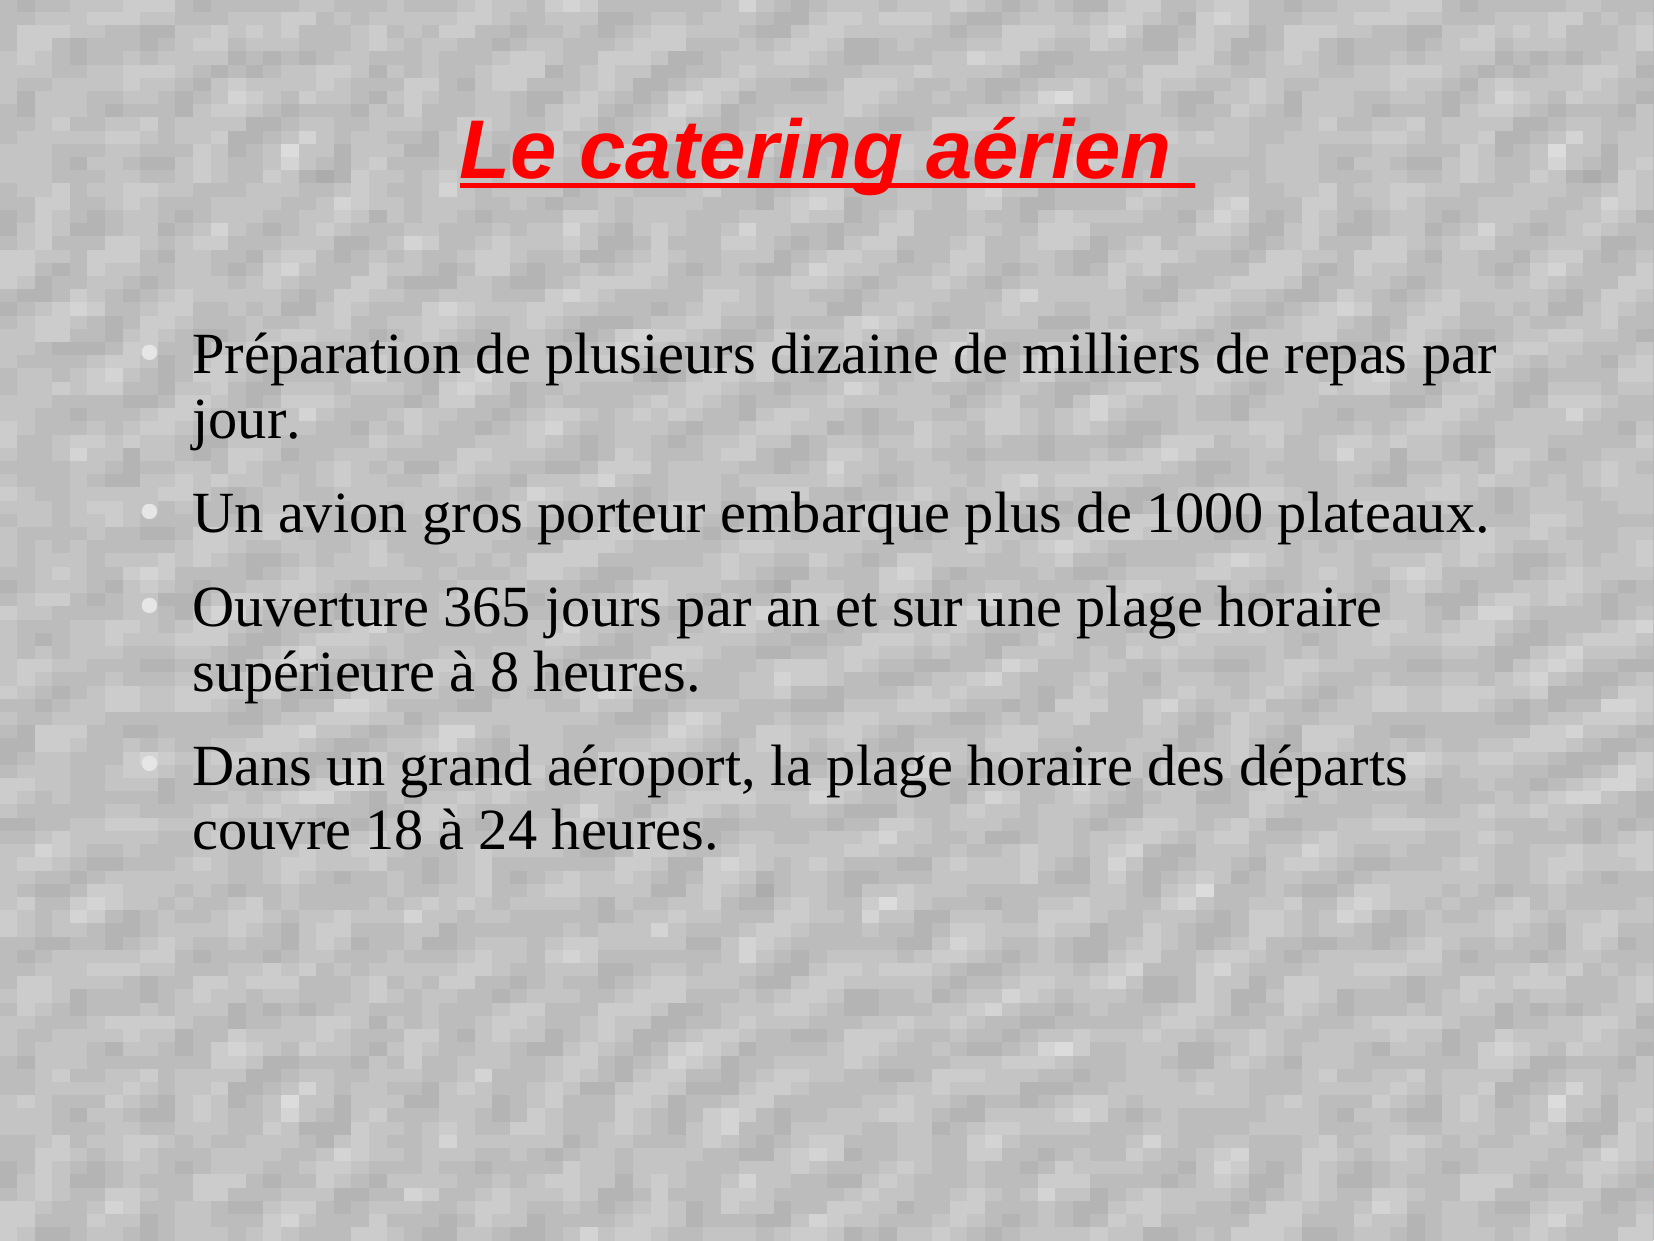

# Le catering aérien
Préparation de plusieurs dizaine de milliers de repas par jour.
Un avion gros porteur embarque plus de 1000 plateaux.
Ouverture 365 jours par an et sur une plage horaire supérieure à 8 heures.
Dans un grand aéroport, la plage horaire des départs couvre 18 à 24 heures.